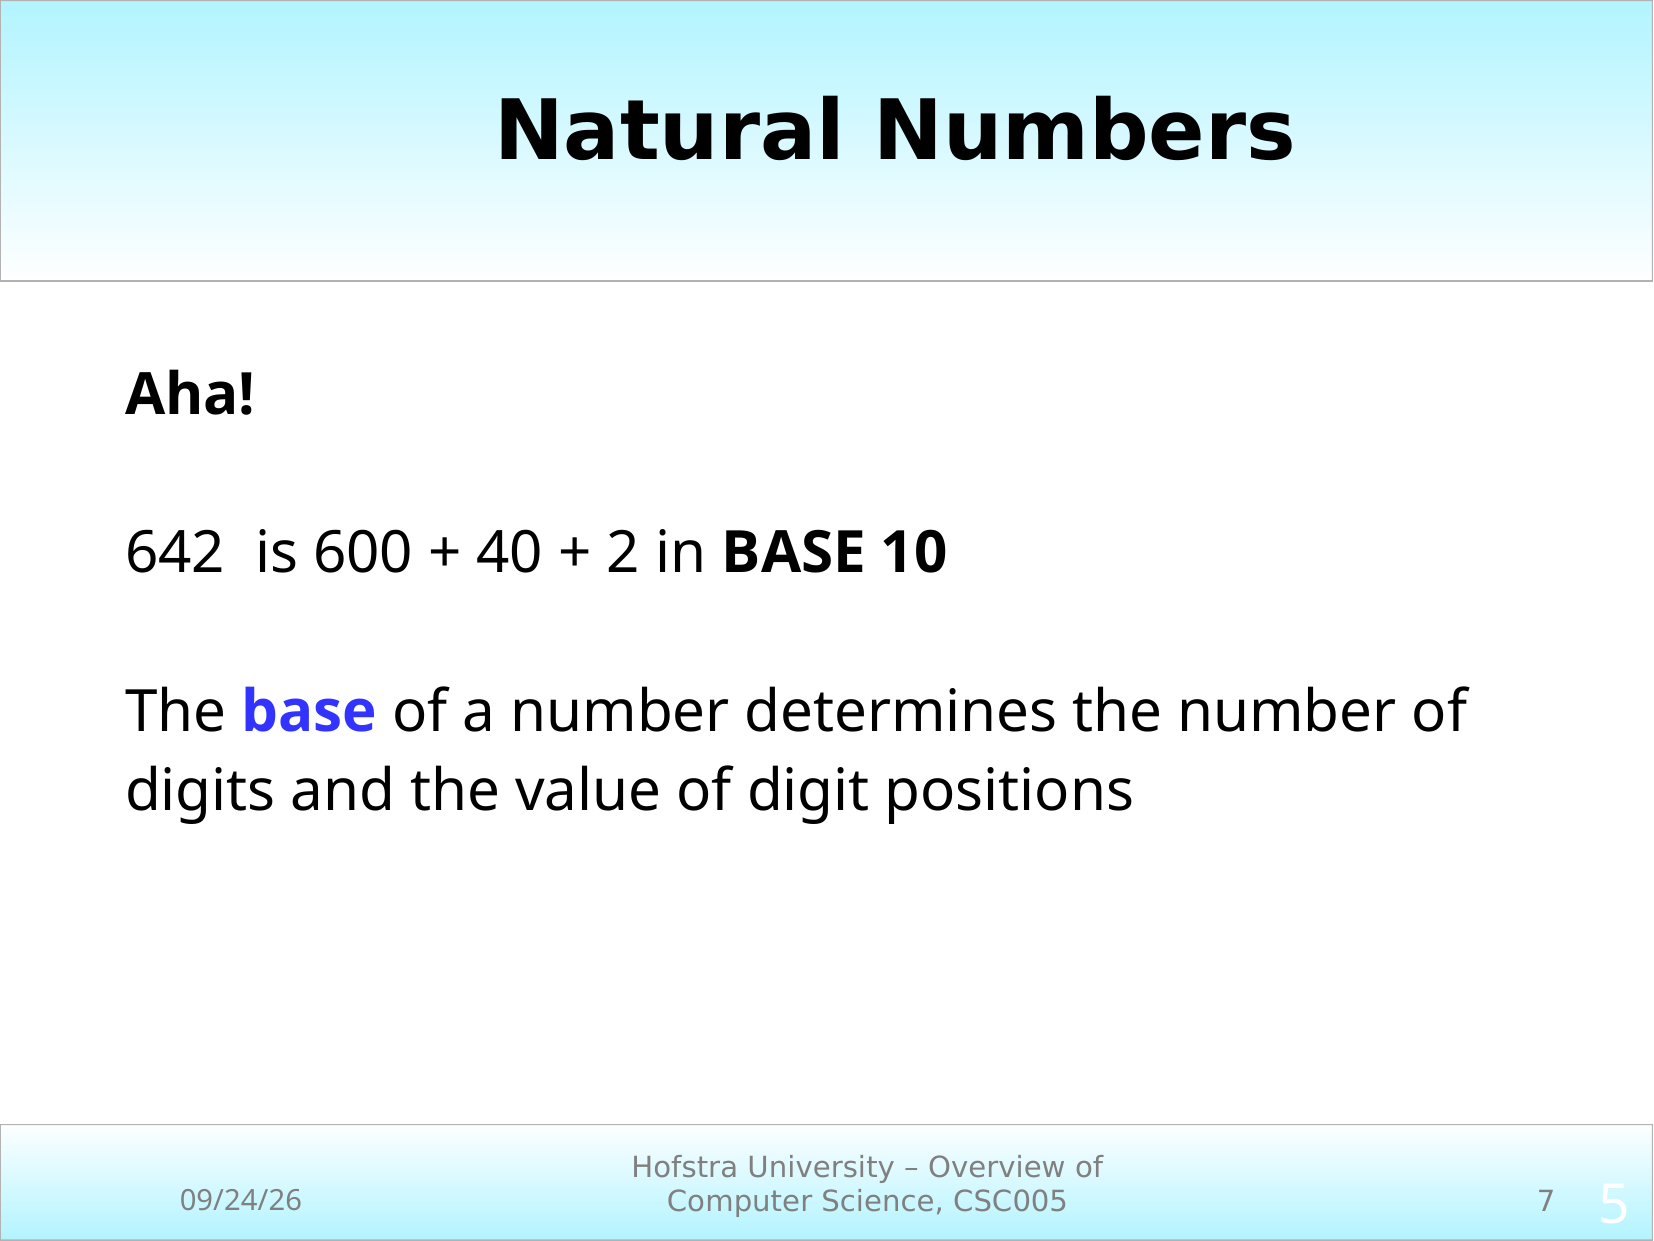

# Natural Numbers
Aha!
642 is 600 + 40 + 2 in BASE 10
The base of a number determines the number of digits and the value of digit positions
7
5